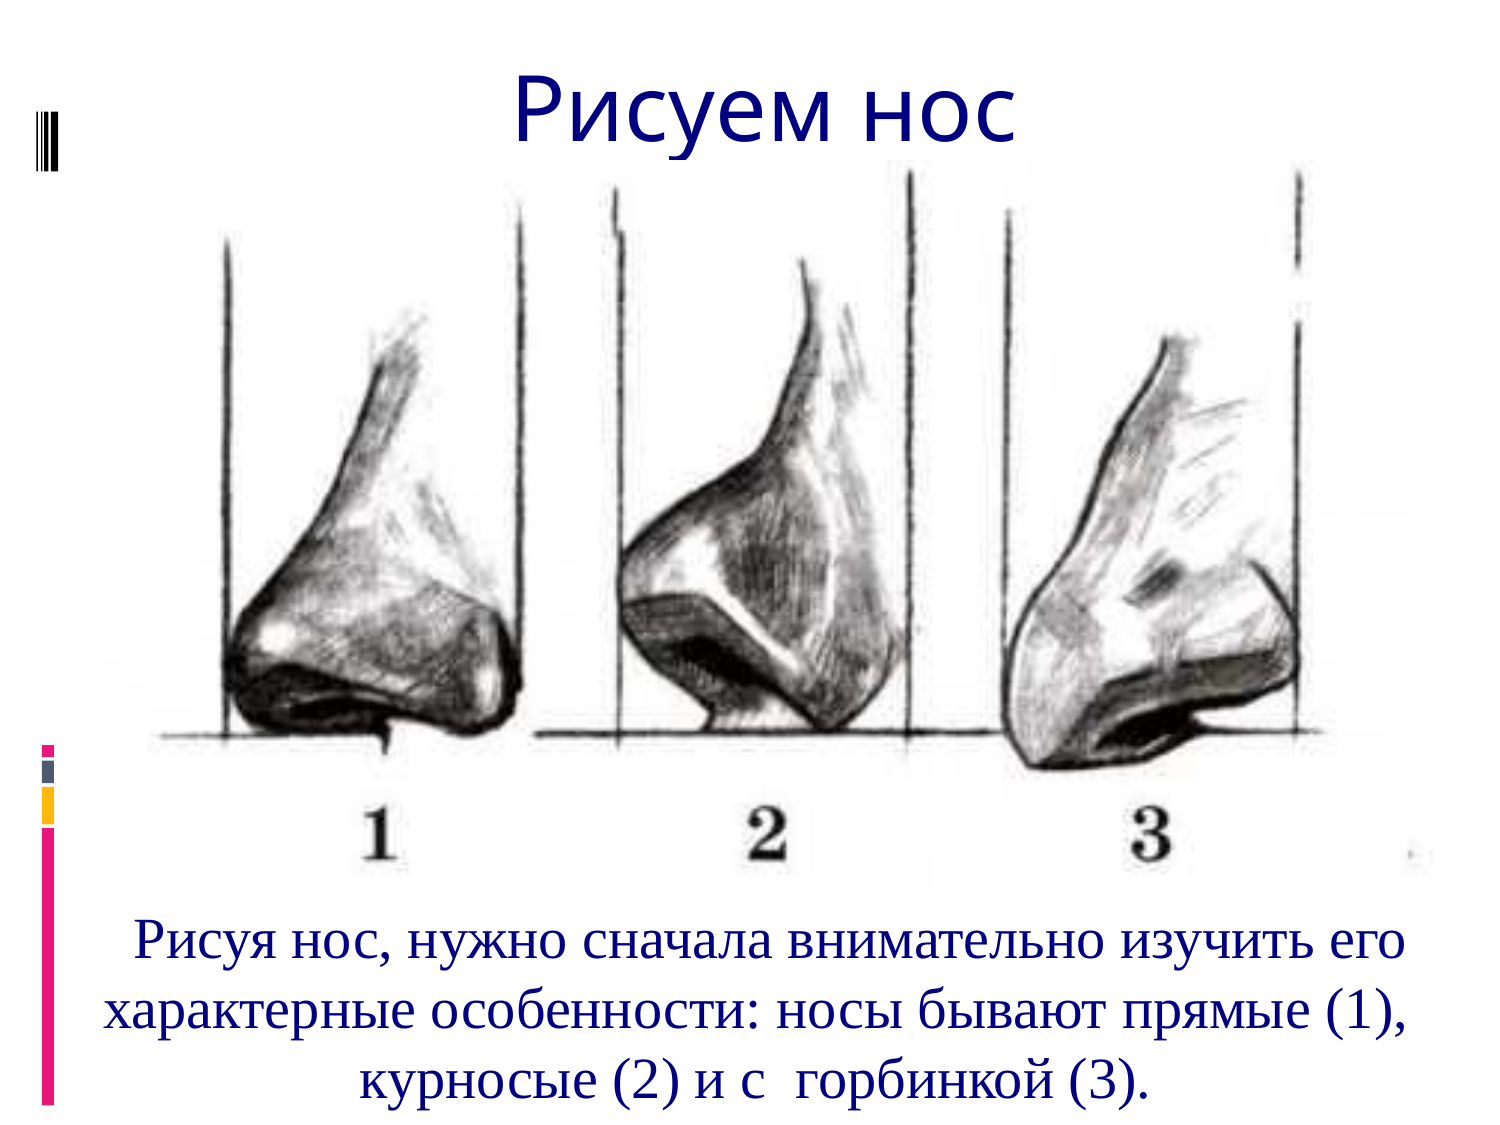

# Рисуем нос
Рисуя нос, нужно сначала внимательно изучить его характерные особенности: носы бывают прямые (1), курносые (2) и с горбинкой (3).